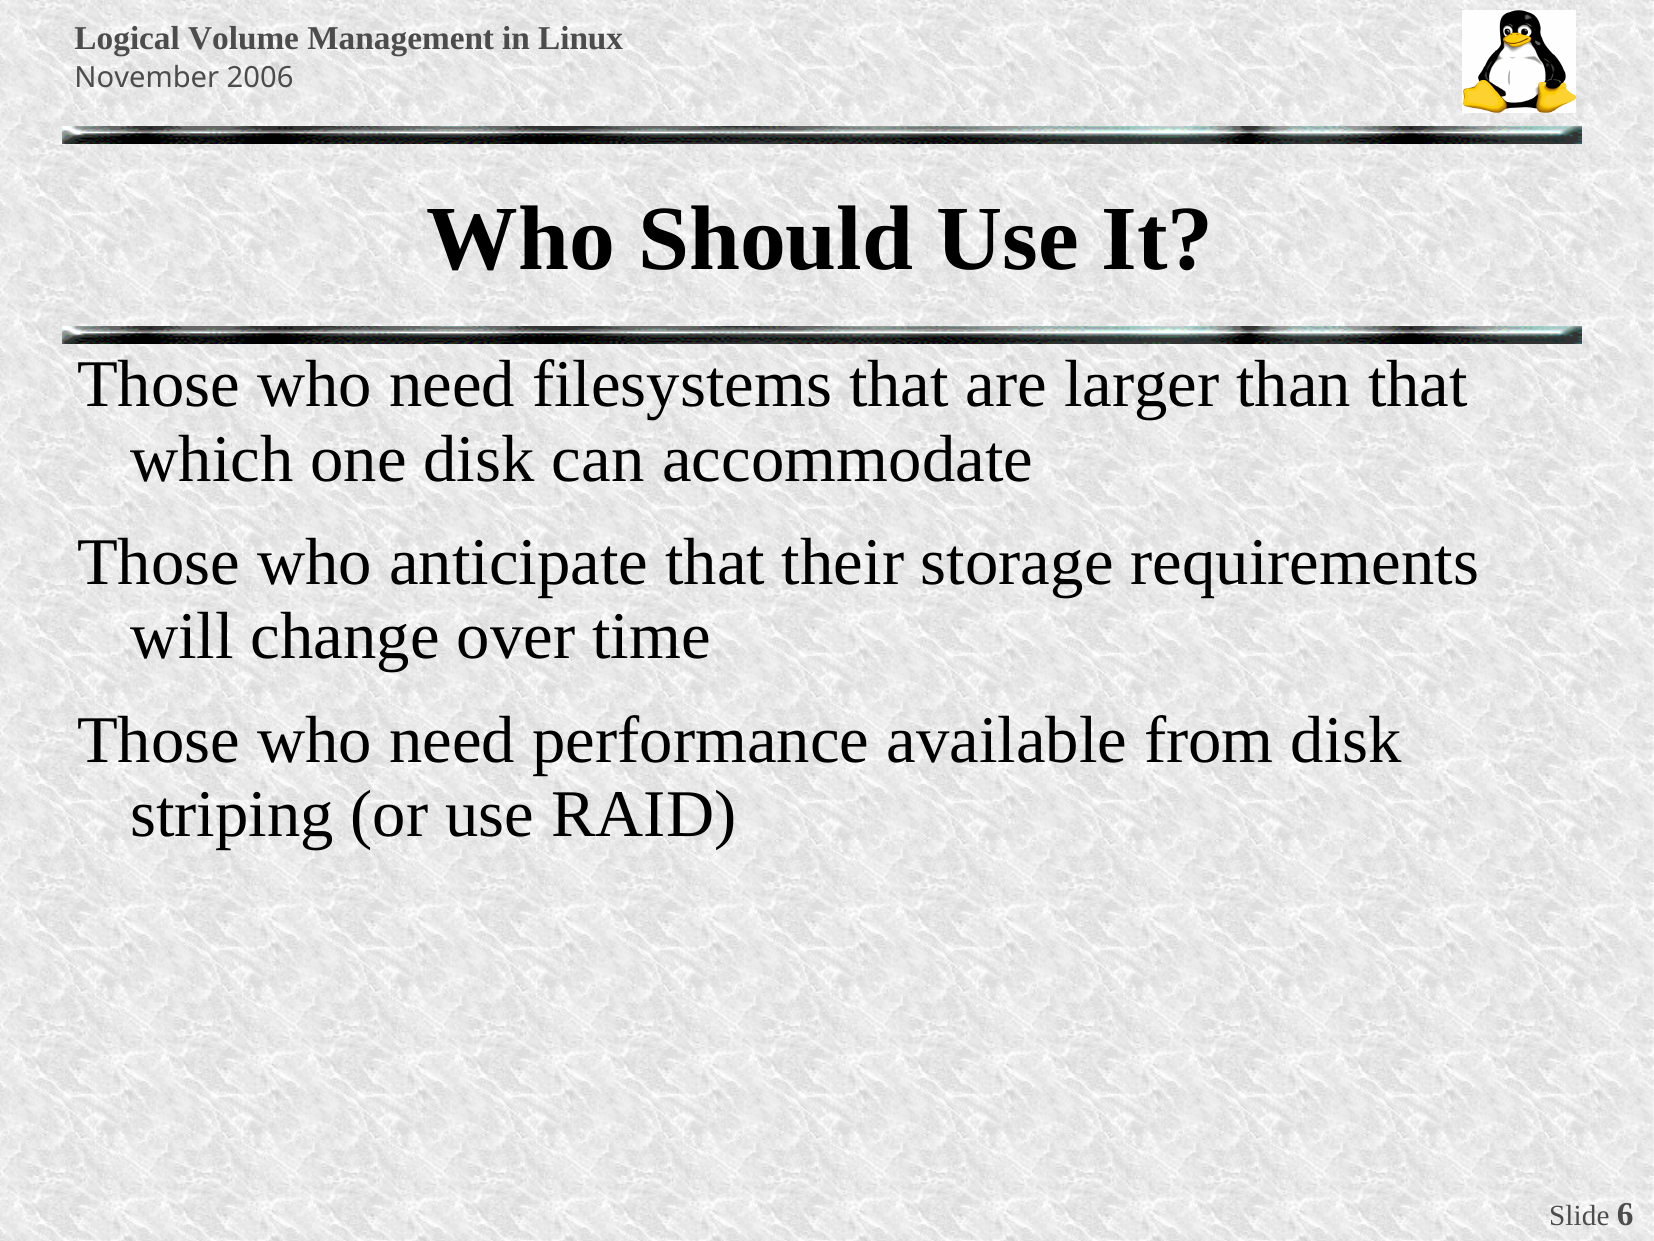

# Who Should Use It?
Those who need filesystems that are larger than that which one disk can accommodate
Those who anticipate that their storage requirements will change over time
Those who need performance available from disk striping (or use RAID)